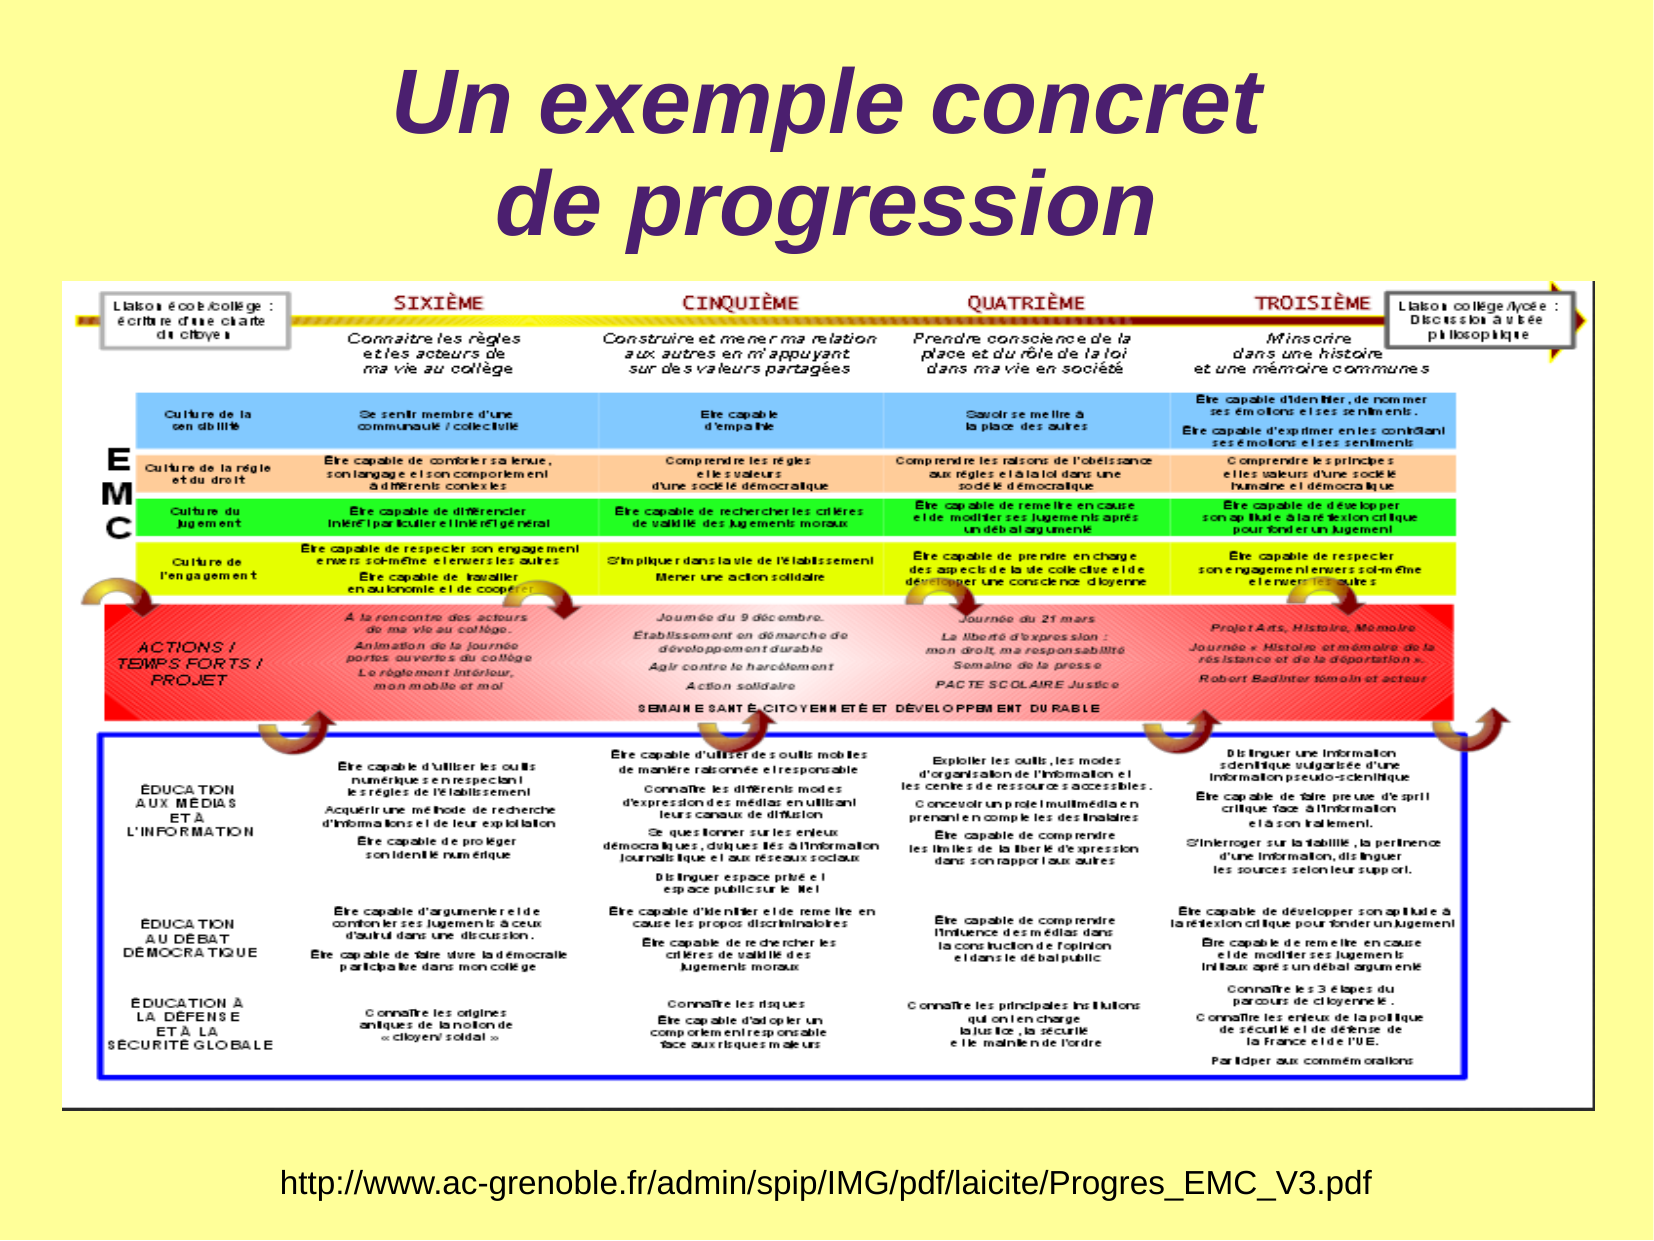

# Un exemple concret de progression
http://www.ac-grenoble.fr/admin/spip/IMG/pdf/laicite/Progres_EMC_V3.pdf